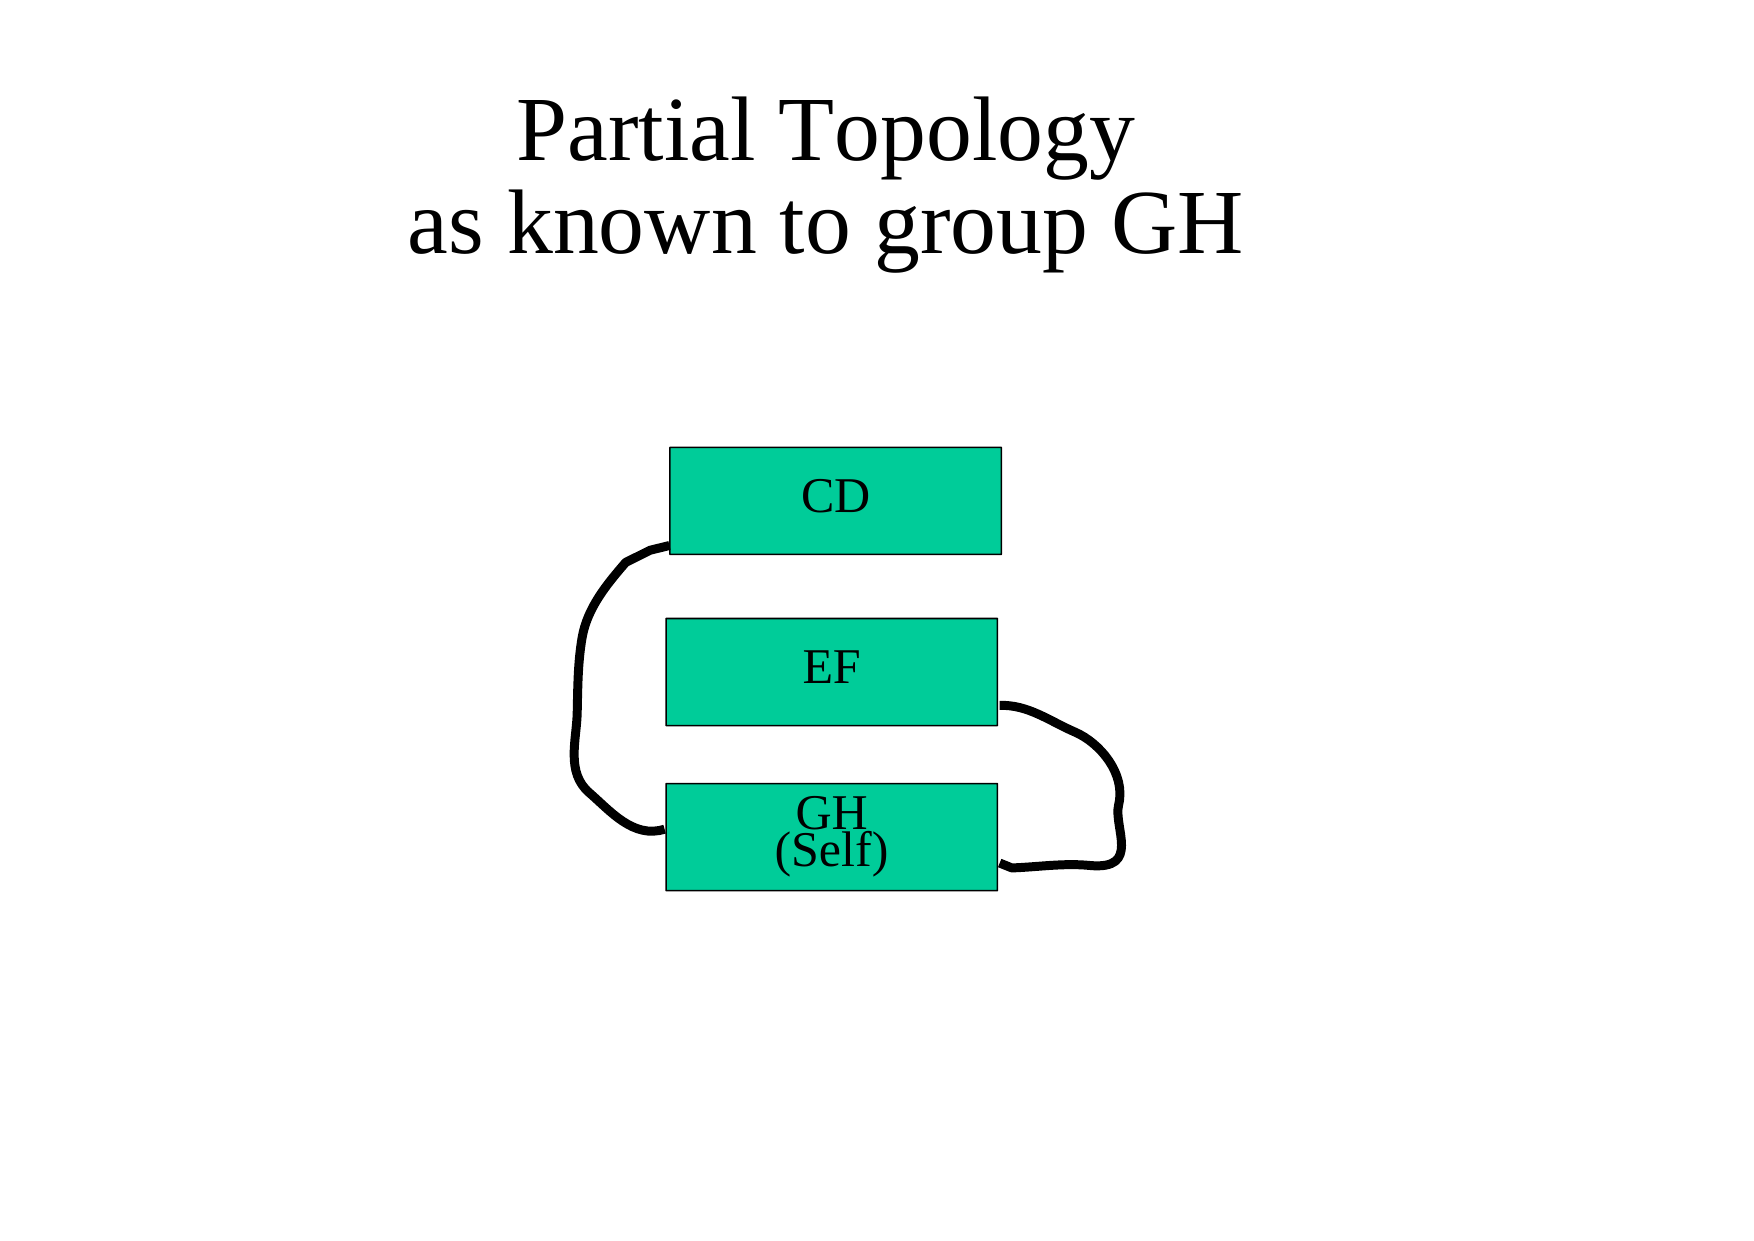

Partial Topology
as known to group GH
CD
EF
GH
(Self)‏